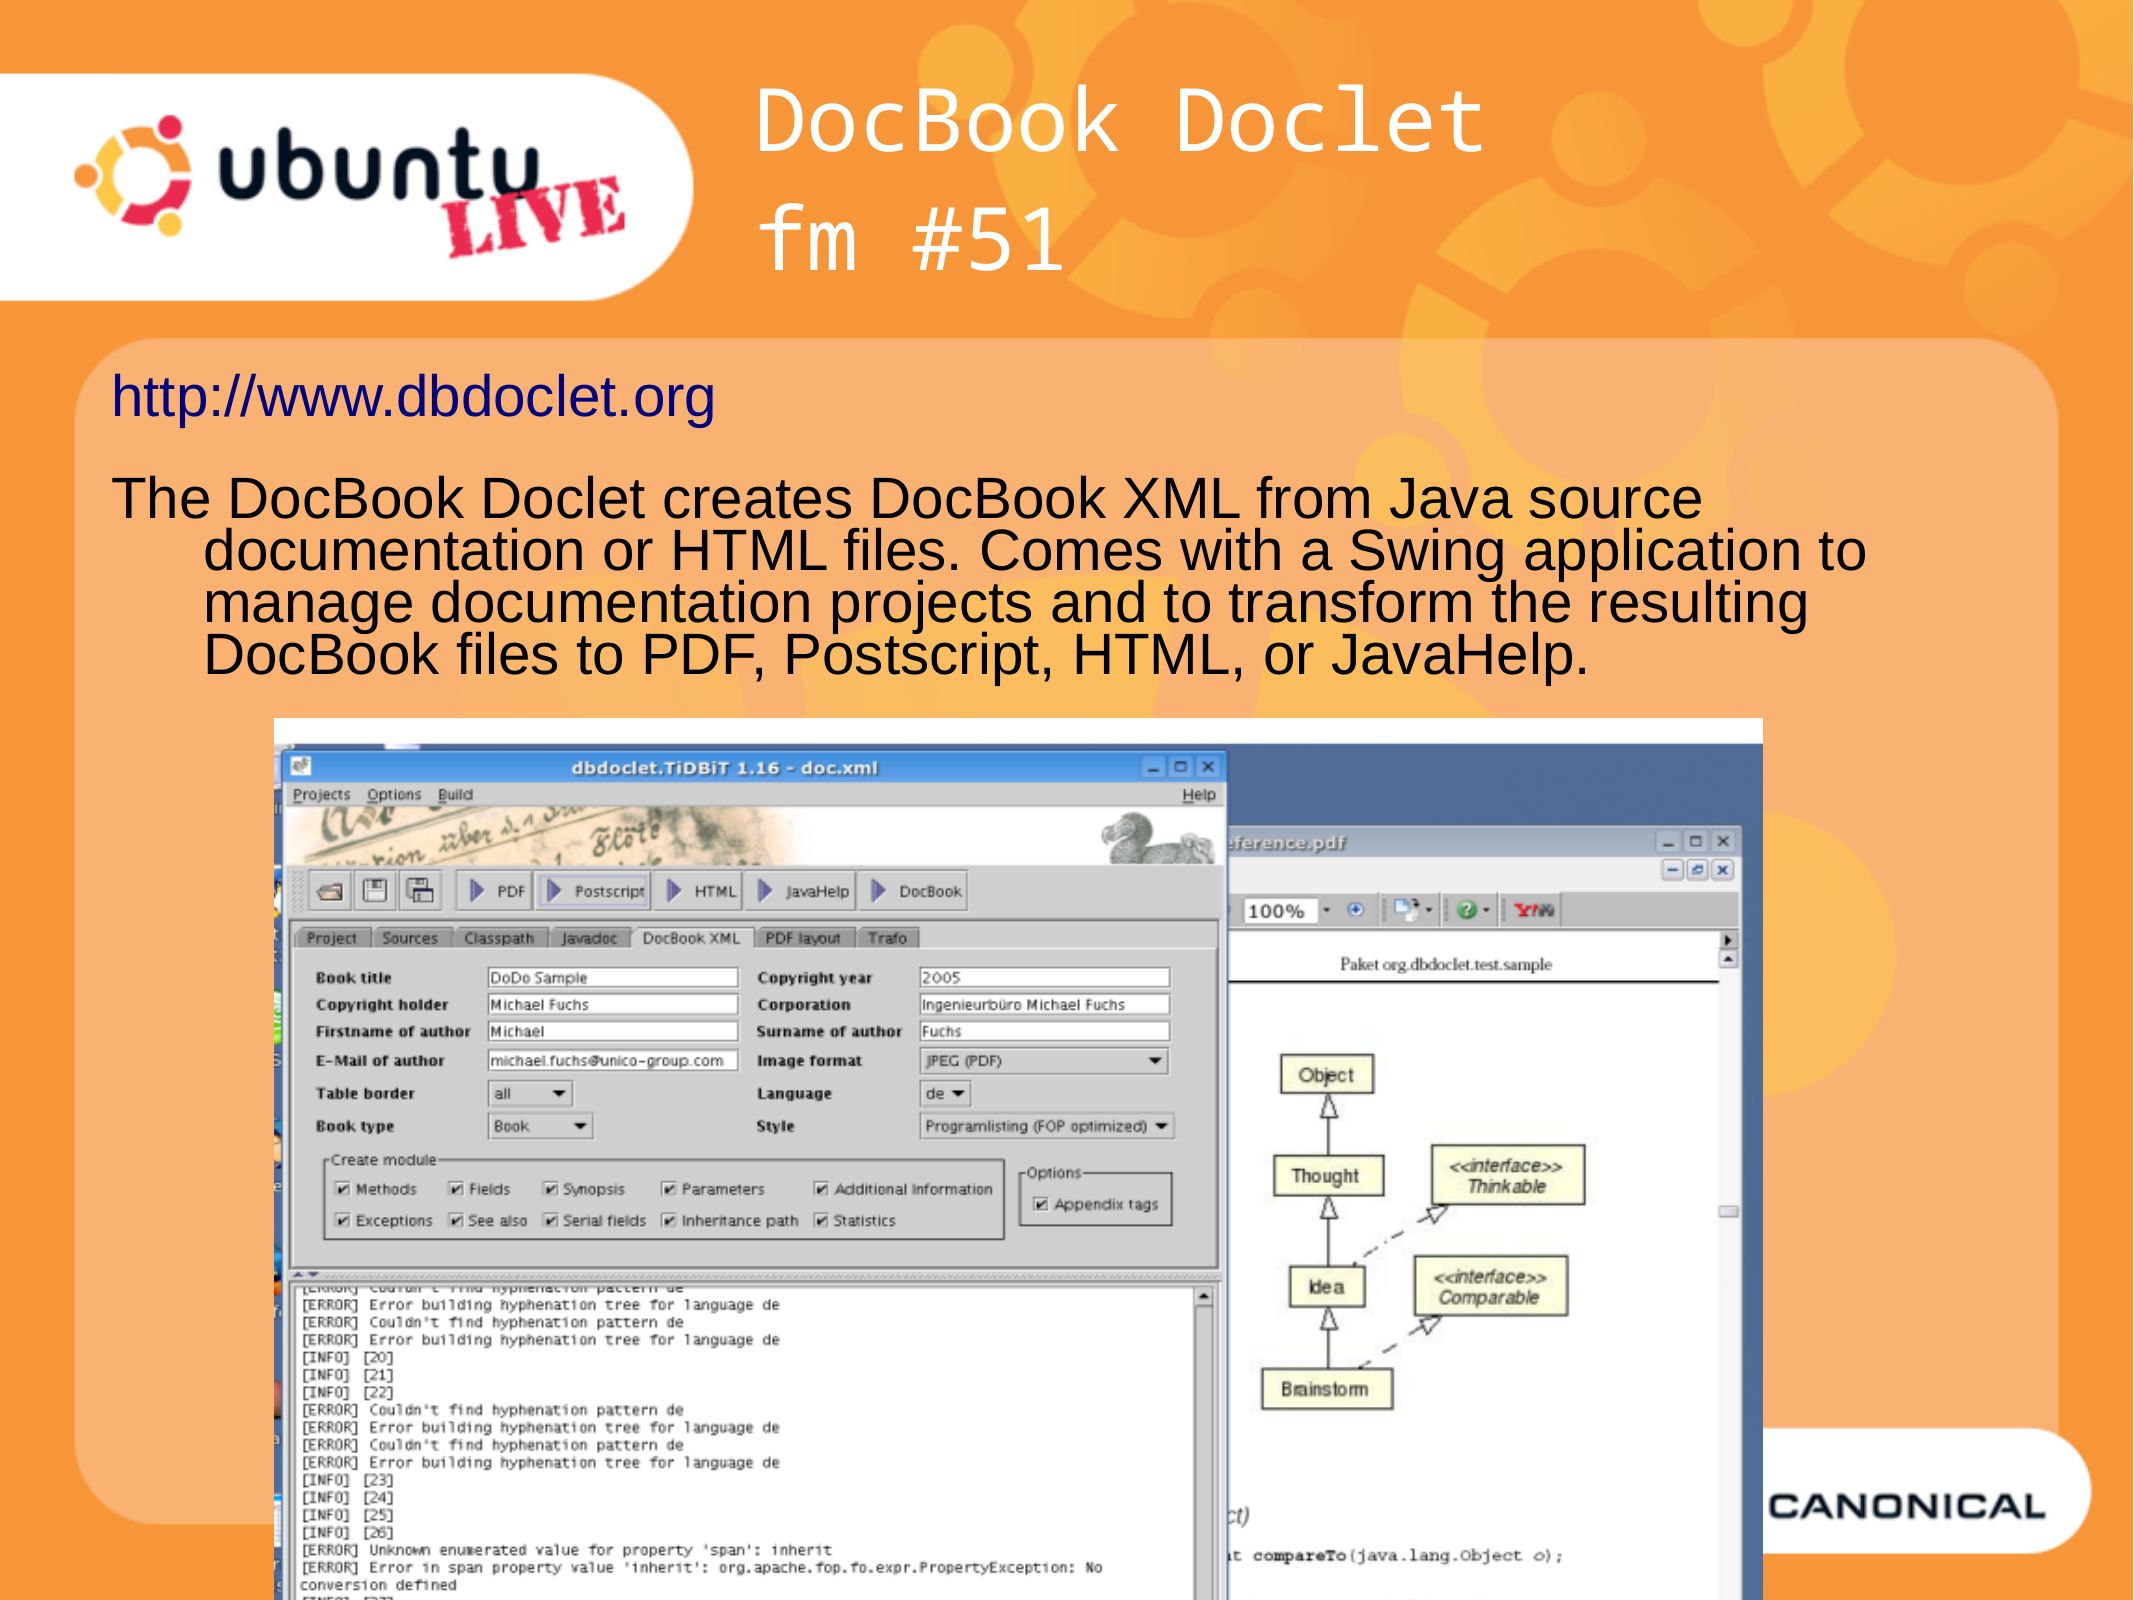

DocBook Doclet
fm #51
# http://www.dbdoclet.org
The DocBook Doclet creates DocBook XML from Java source documentation or HTML files. Comes with a Swing application to manage documentation projects and to transform the resulting DocBook files to PDF, Postscript, HTML, or JavaHelp.